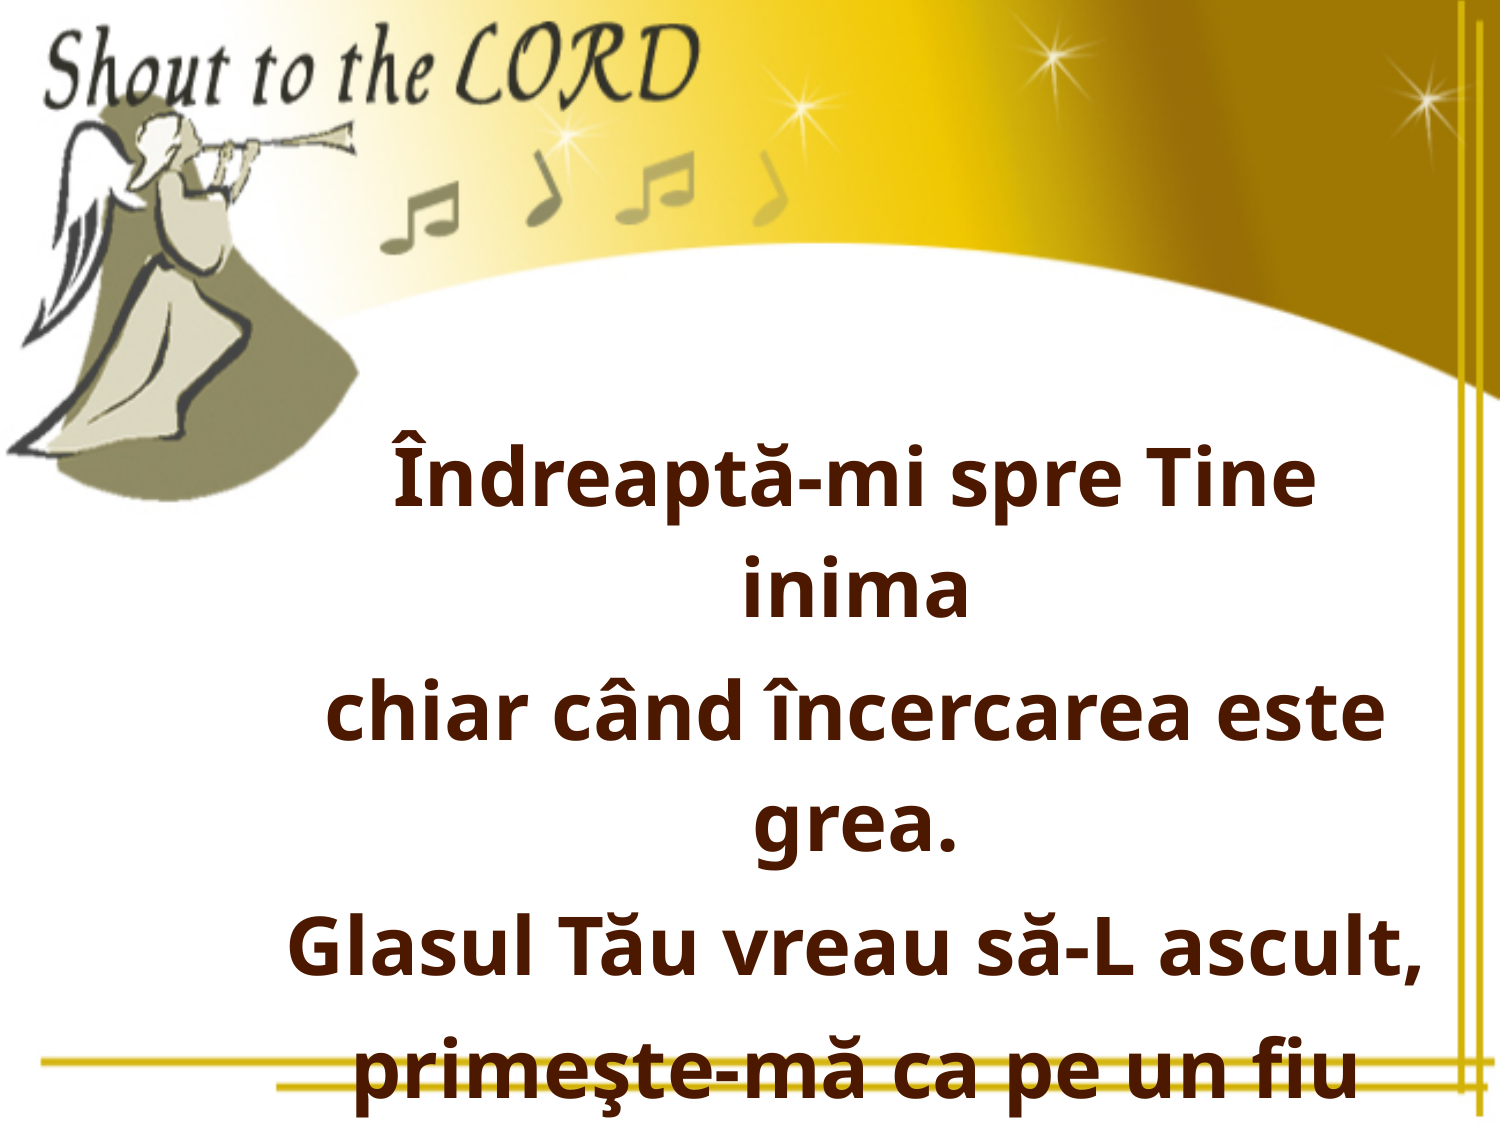

# Îndreaptă-mi spre Tine inima
chiar când încercarea este grea.
Glasul Tău vreau să-L ascult,
primeşte-mă ca pe un fiu pierdut!